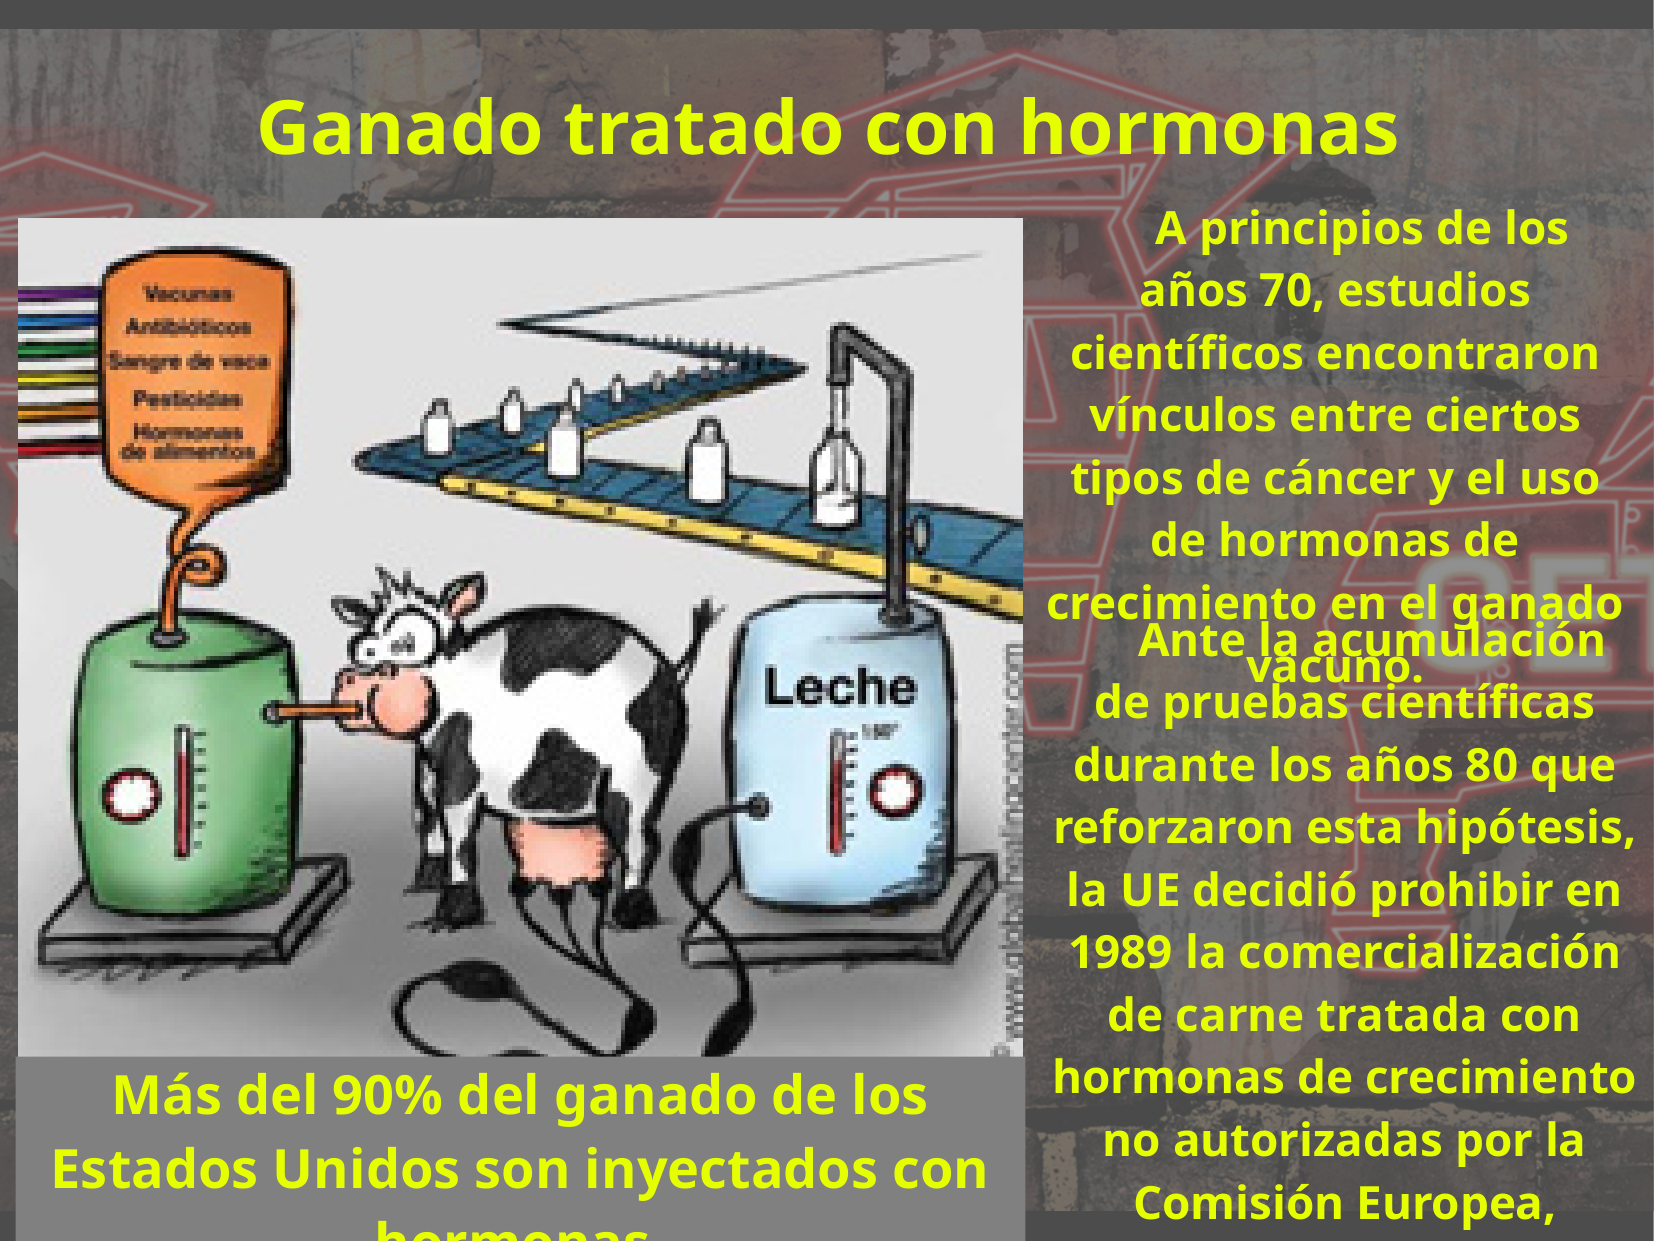

# Ganado tratado con hormonas
 A principios de los años 70, estudios científicos encontraron vínculos entre ciertos tipos de cáncer y el uso de hormonas de crecimiento en el ganado vacuno.
 Ante la acumulación de pruebas científicas durante los años 80 que reforzaron esta hipótesis, la UE decidió prohibir en 1989 la comercialización de carne tratada con hormonas de crecimiento no autorizadas por la Comisión Europea, incluyendo la carne importada desde EE.UU.
Más del 90% del ganado de los Estados Unidos son inyectados con hormonas.